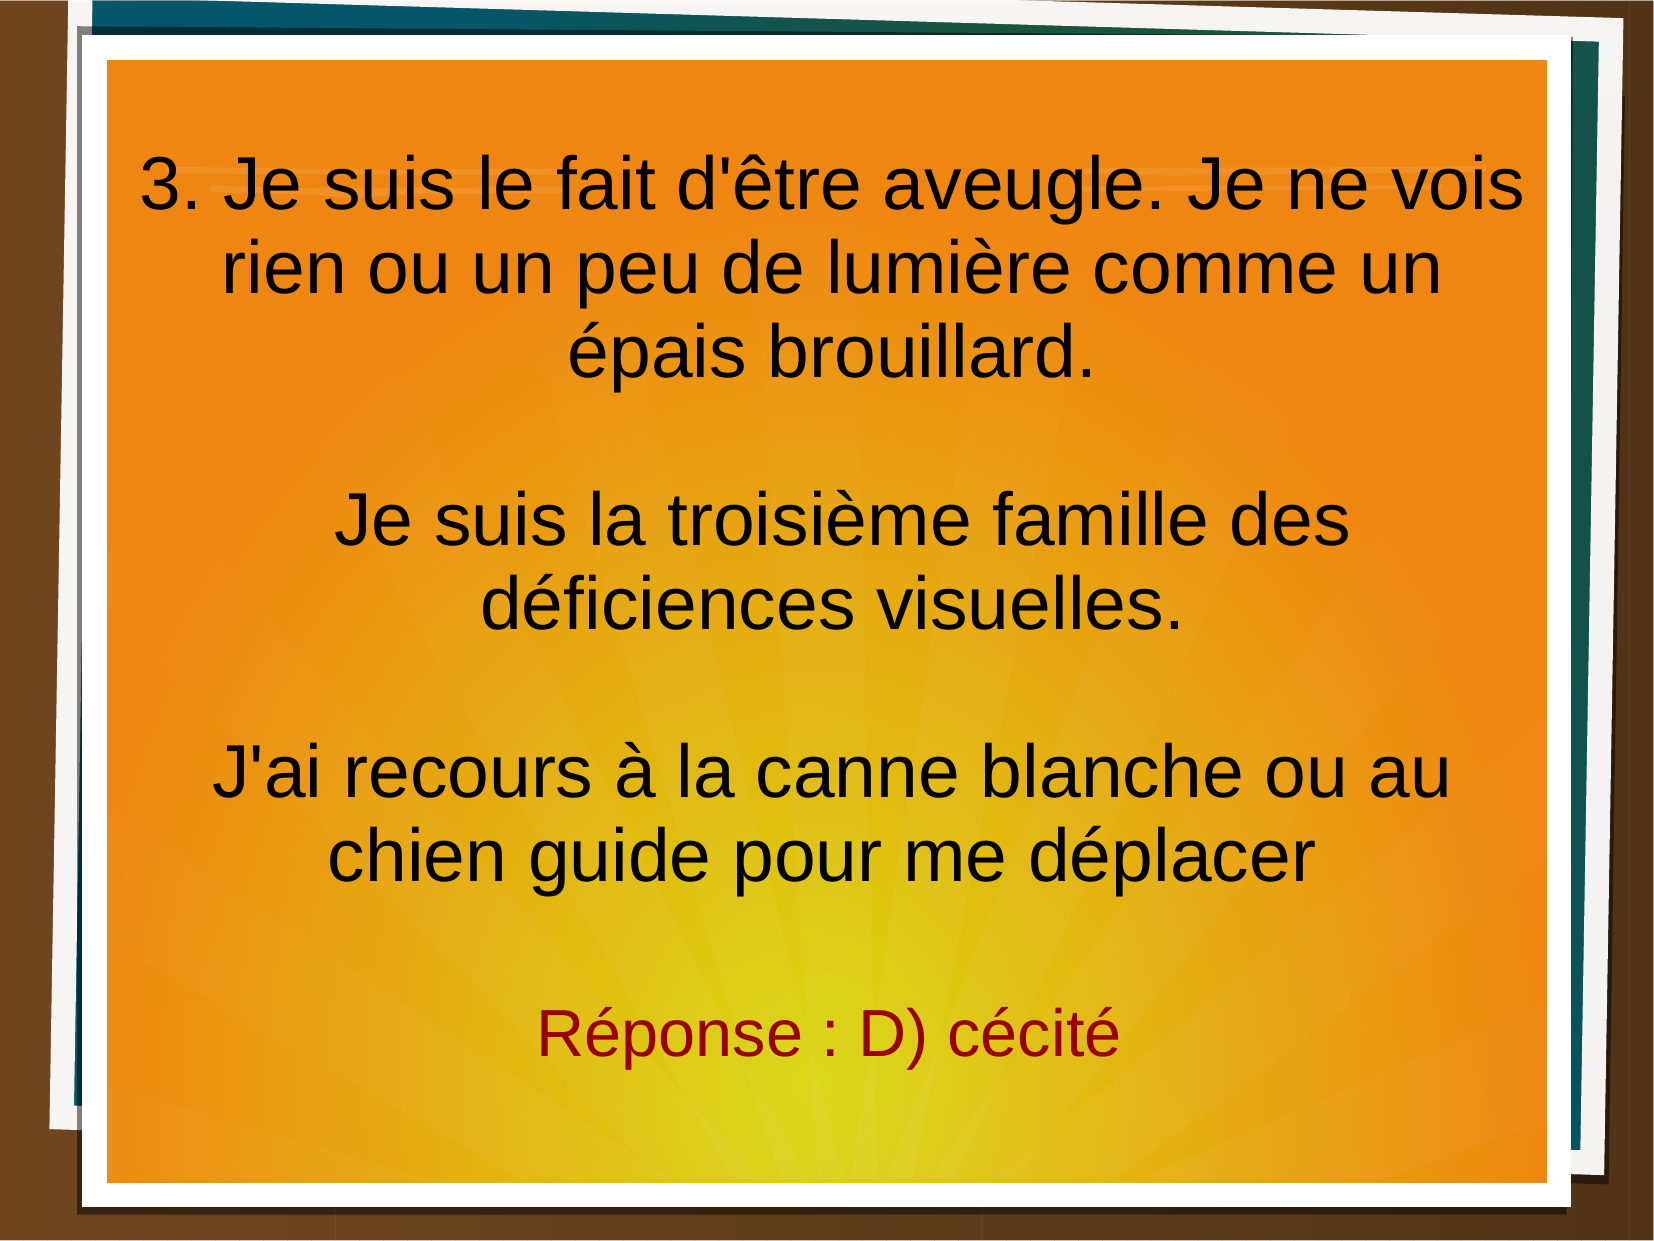

# 3. Je suis le fait d'être aveugle. Je ne vois rien ou un peu de lumière comme un épais brouillard. Je suis la troisième famille des déficiences visuelles. J'ai recours à la canne blanche ou au chien guide pour me déplacer
Réponse : D) cécité